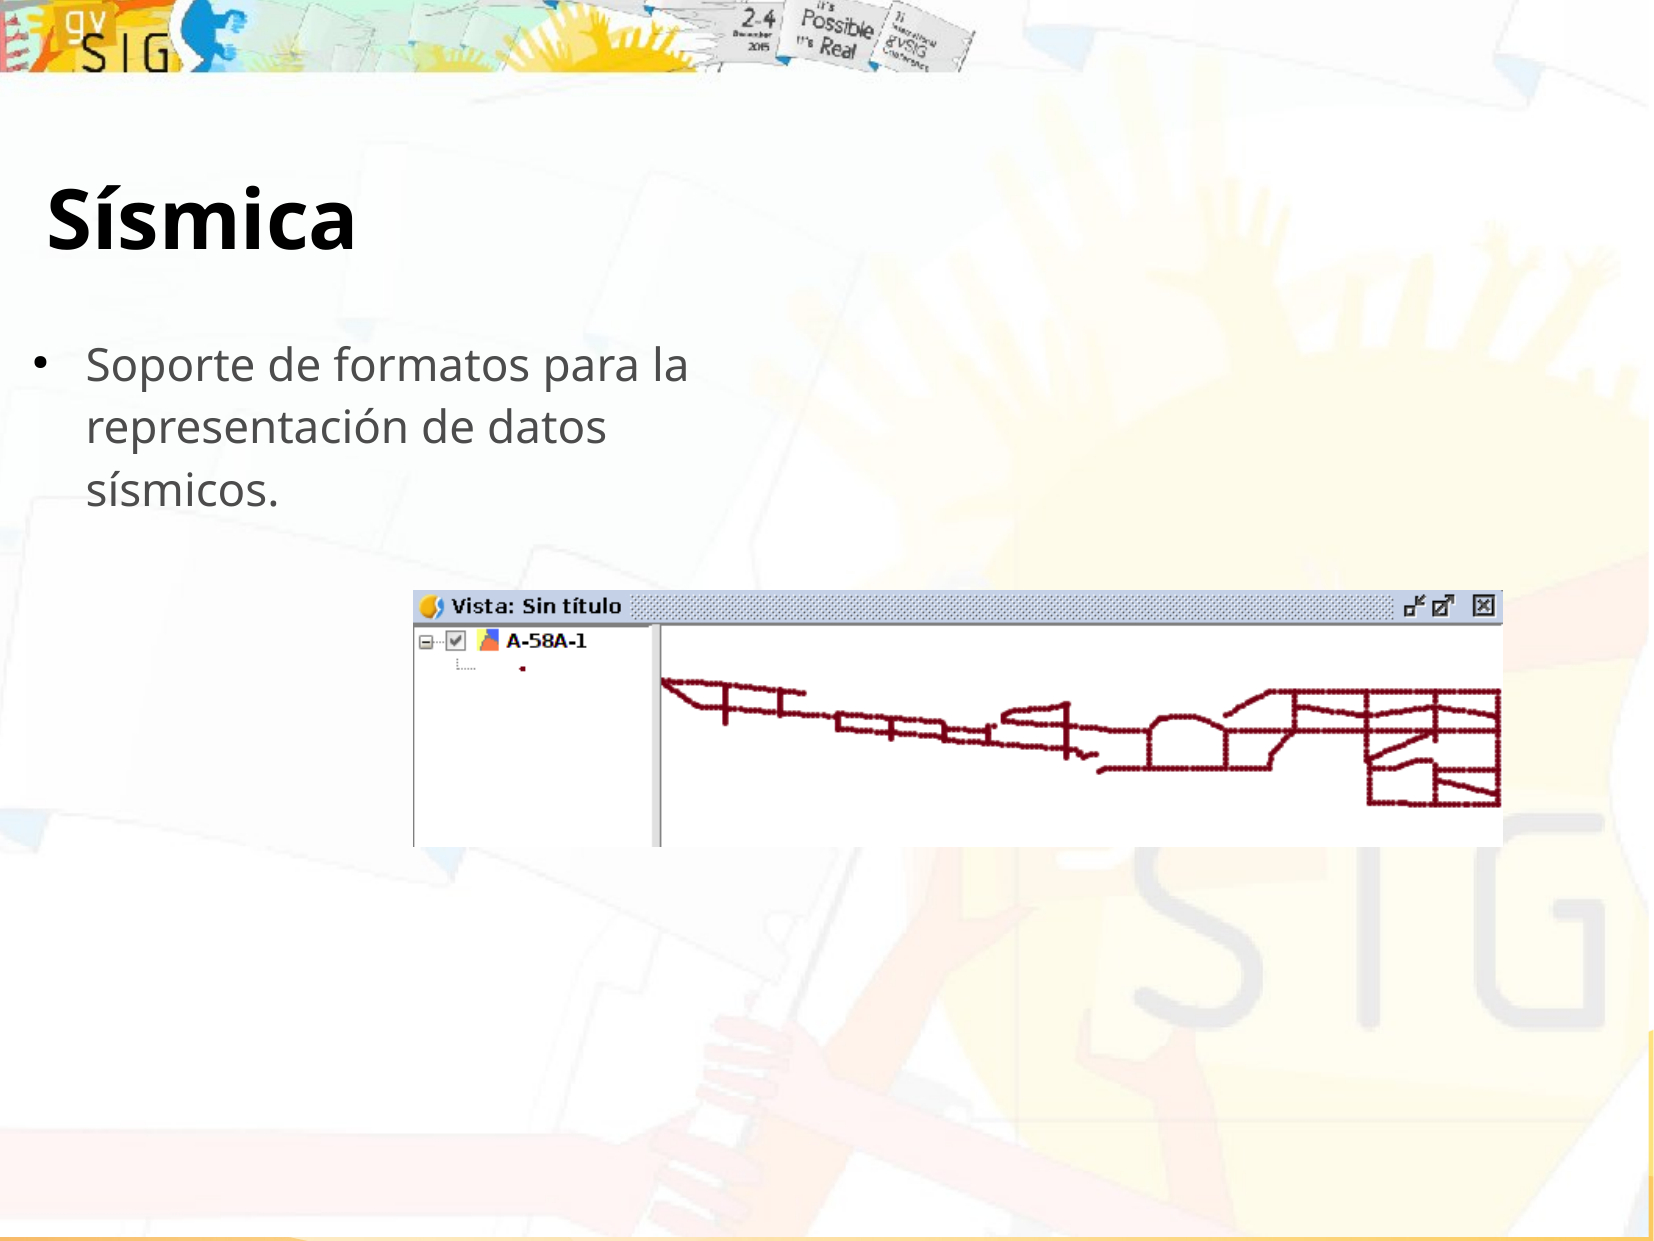

# Sísmica
Soporte de formatos para la representación de datos sísmicos.